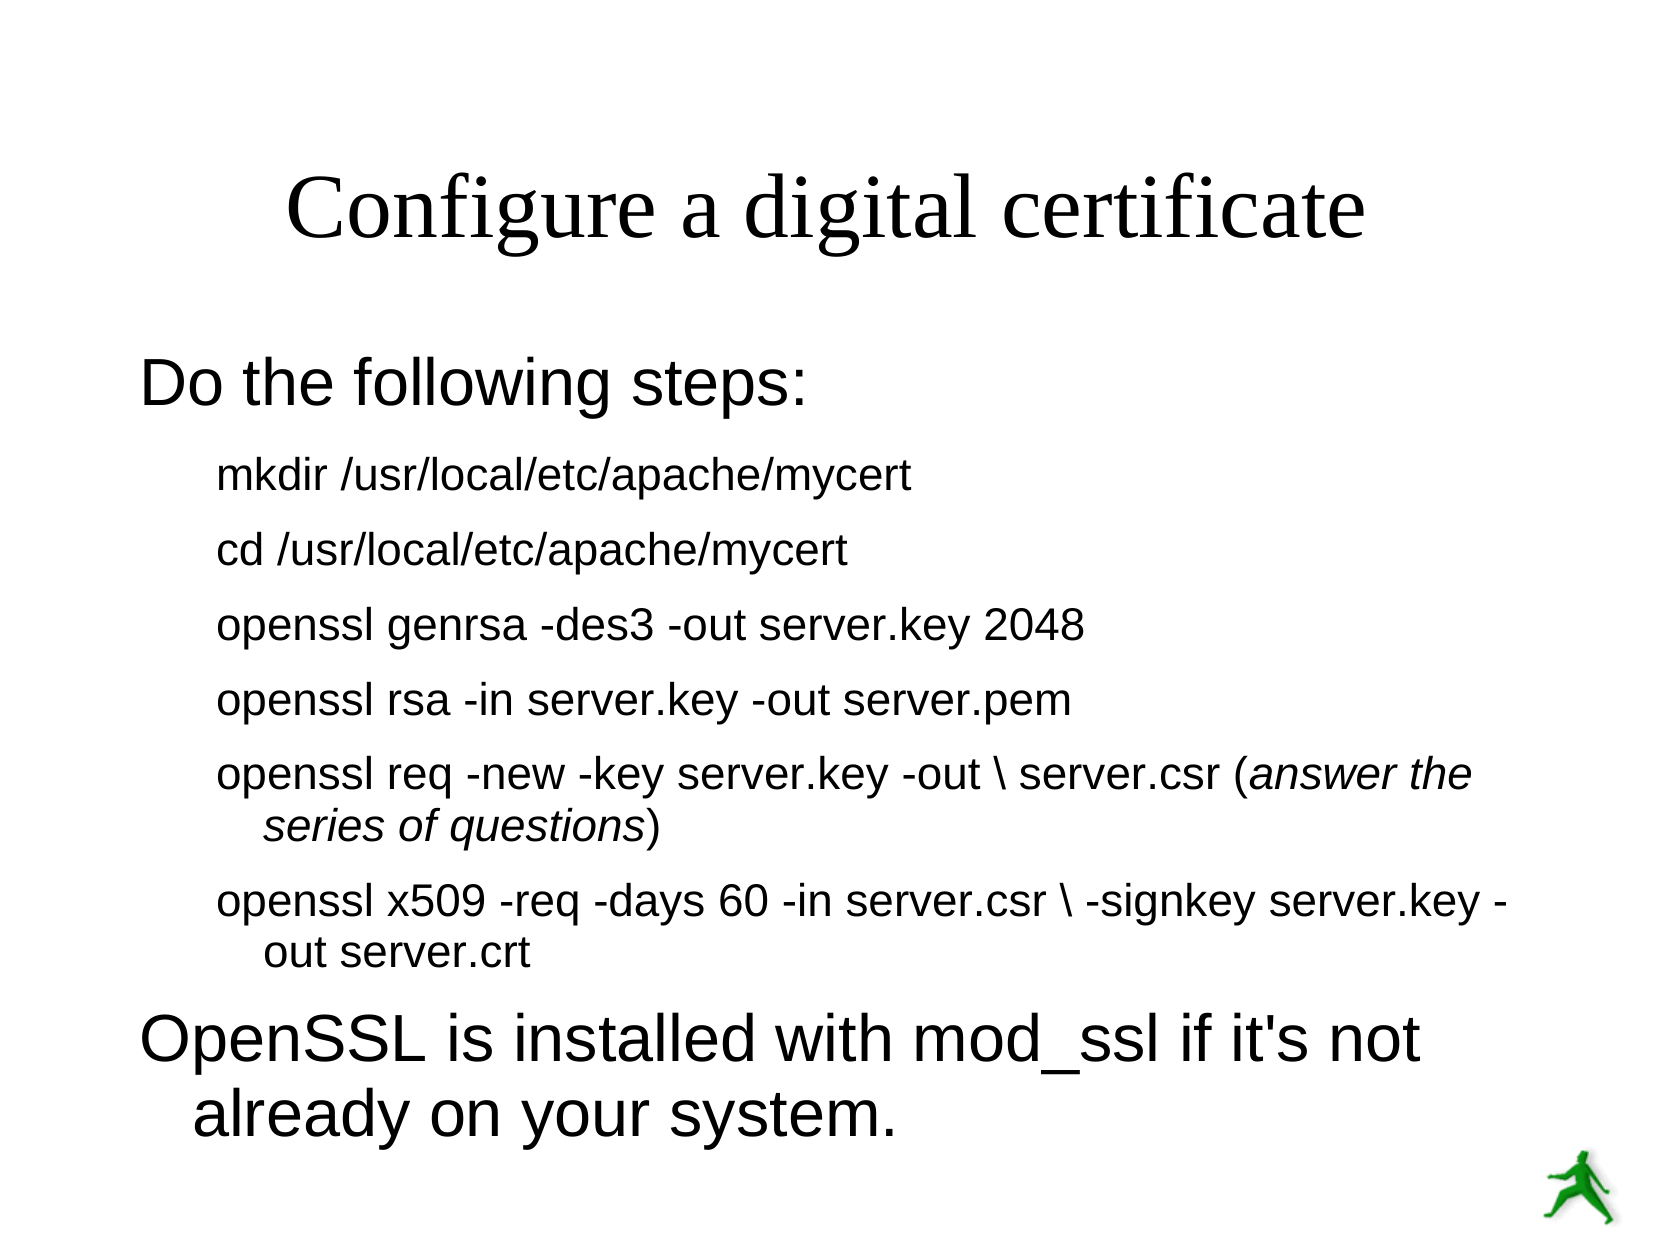

# Configure a digital certificate
Do the following steps:
mkdir /usr/local/etc/apache/mycert
cd /usr/local/etc/apache/mycert
openssl genrsa -des3 -out server.key 2048
openssl rsa -in server.key -out server.pem
openssl req -new -key server.key -out \ server.csr (answer the series of questions)
openssl x509 -req -days 60 -in server.csr \ -signkey server.key -out server.crt
OpenSSL is installed with mod_ssl if it's not already on your system.